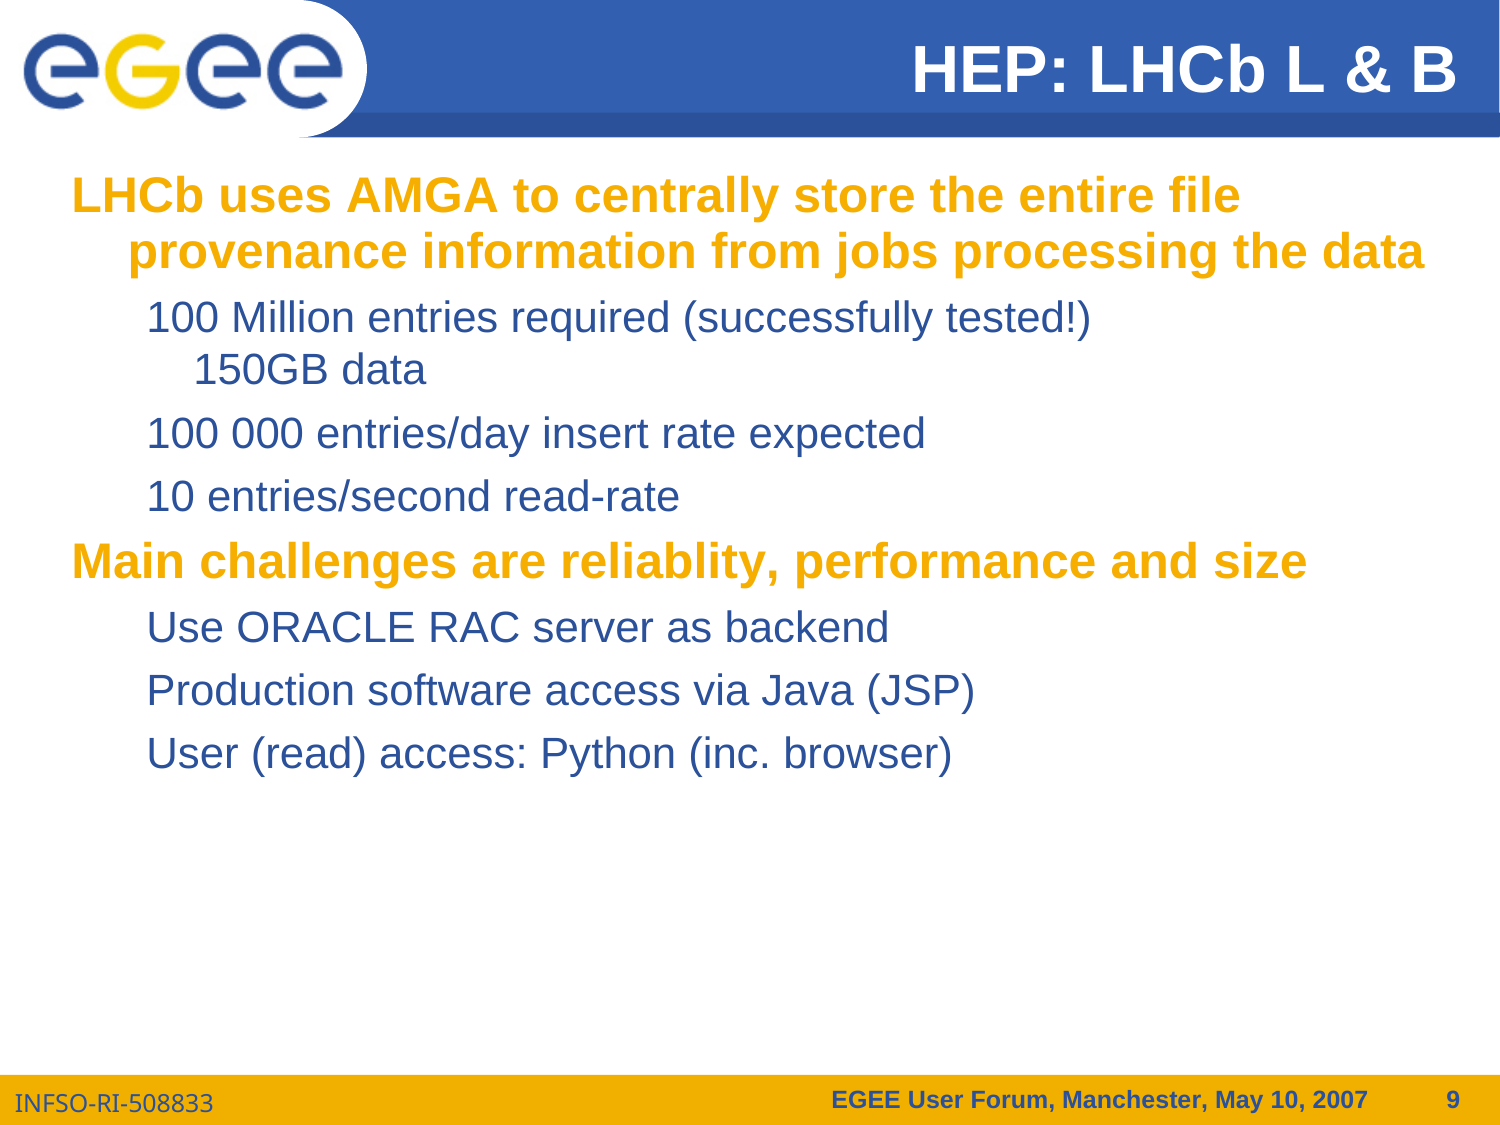

# HEP: LHCb L & B
LHCb uses AMGA to centrally store the entire file provenance information from jobs processing the data
100 Million entries required (successfully tested!)
150GB data
100 000 entries/day insert rate expected
10 entries/second read-rate
Main challenges are reliablity, performance and size
Use ORACLE RAC server as backend
Production software access via Java (JSP)
User (read) access: Python (inc. browser)